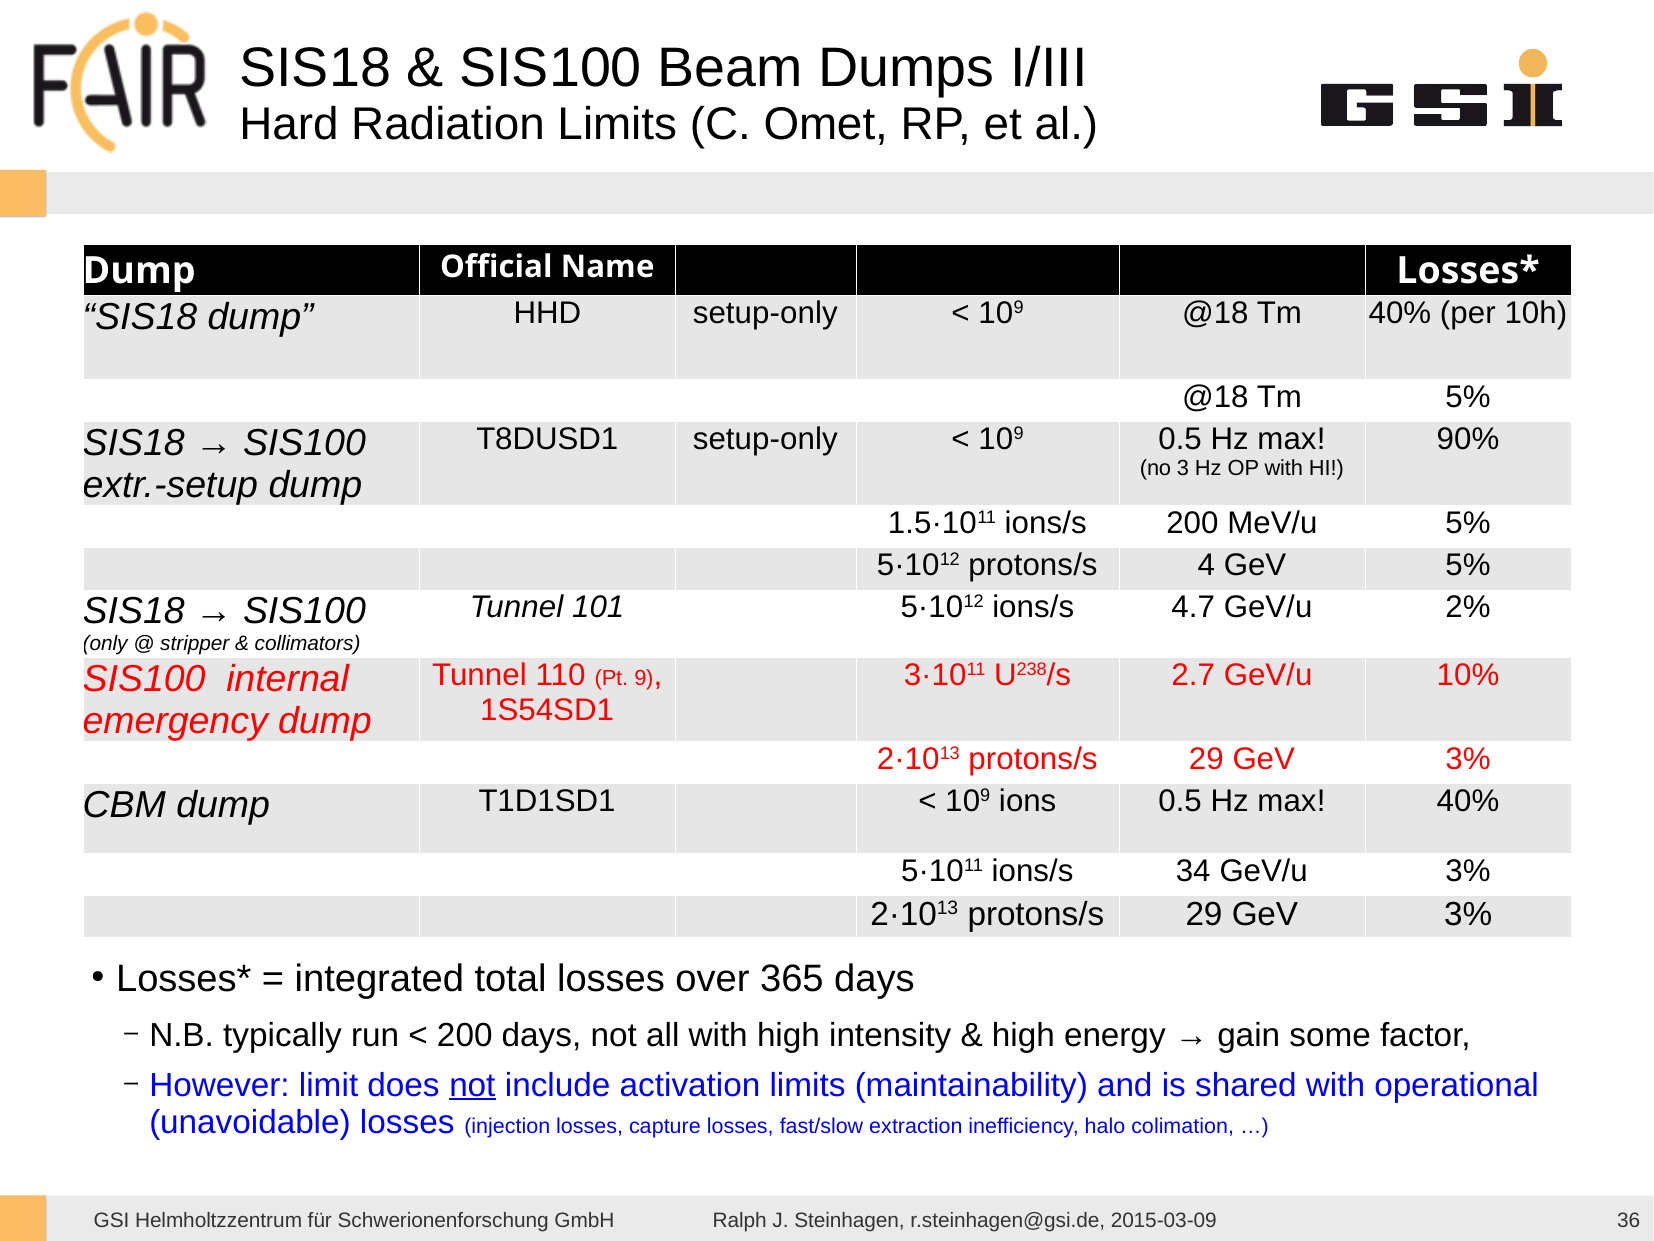

# SIS18 & SIS100 Beam Dumps I/III Hard Radiation Limits (C. Omet, RP, et al.)
| Dump | Official Name | | | | Losses\* |
| --- | --- | --- | --- | --- | --- |
| “SIS18 dump” | HHD | setup-only | < 109 | @18 Tm | 40% (per 10h) |
| | | | | @18 Tm | 5% |
| SIS18 → SIS100 extr.-setup dump | T8DUSD1 | setup-only | < 109 | 0.5 Hz max! (no 3 Hz OP with HI!) | 90% |
| | | | 1.5·1011 ions/s | 200 MeV/u | 5% |
| | | | 5·1012 protons/s | 4 GeV | 5% |
| SIS18 → SIS100 (only @ stripper & collimators) | Tunnel 101 | | 5·1012 ions/s | 4.7 GeV/u | 2% |
| SIS100 internal emergency dump | Tunnel 110 (Pt. 9), 1S54SD1 | | 3·1011 U238/s | 2.7 GeV/u | 10% |
| | | | 2·1013 protons/s | 29 GeV | 3% |
| CBM dump | T1D1SD1 | | < 109 ions | 0.5 Hz max! | 40% |
| | | | 5·1011 ions/s | 34 GeV/u | 3% |
| | | | 2·1013 protons/s | 29 GeV | 3% |
Losses* = integrated total losses over 365 days
N.B. typically run < 200 days, not all with high intensity & high energy → gain some factor,
However: limit does not include activation limits (maintainability) and is shared with operational (unavoidable) losses (injection losses, capture losses, fast/slow extraction inefficiency, halo colimation, …)